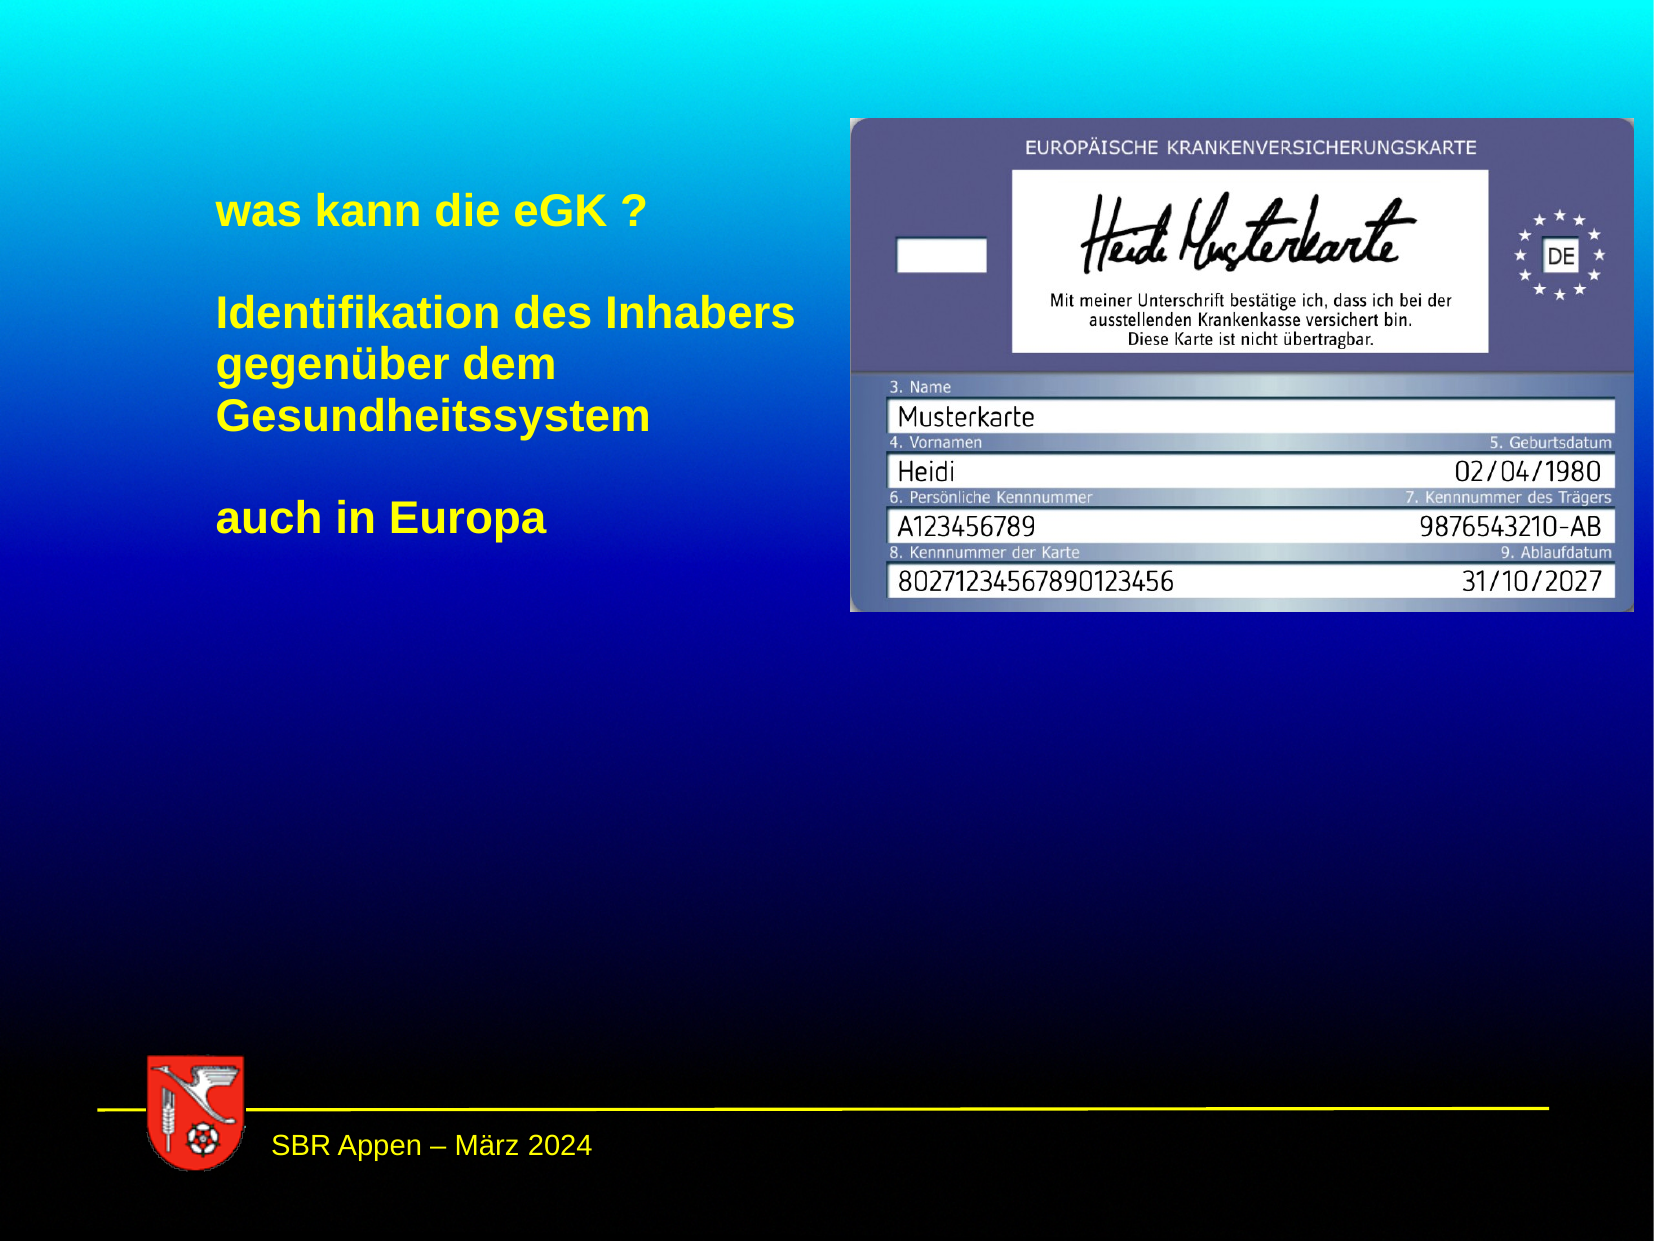

was kann die eGK ?
Identifikation des Inhabers
gegenüber dem
Gesundheitssystem
auch in Europa
SBR Appen – März 2024